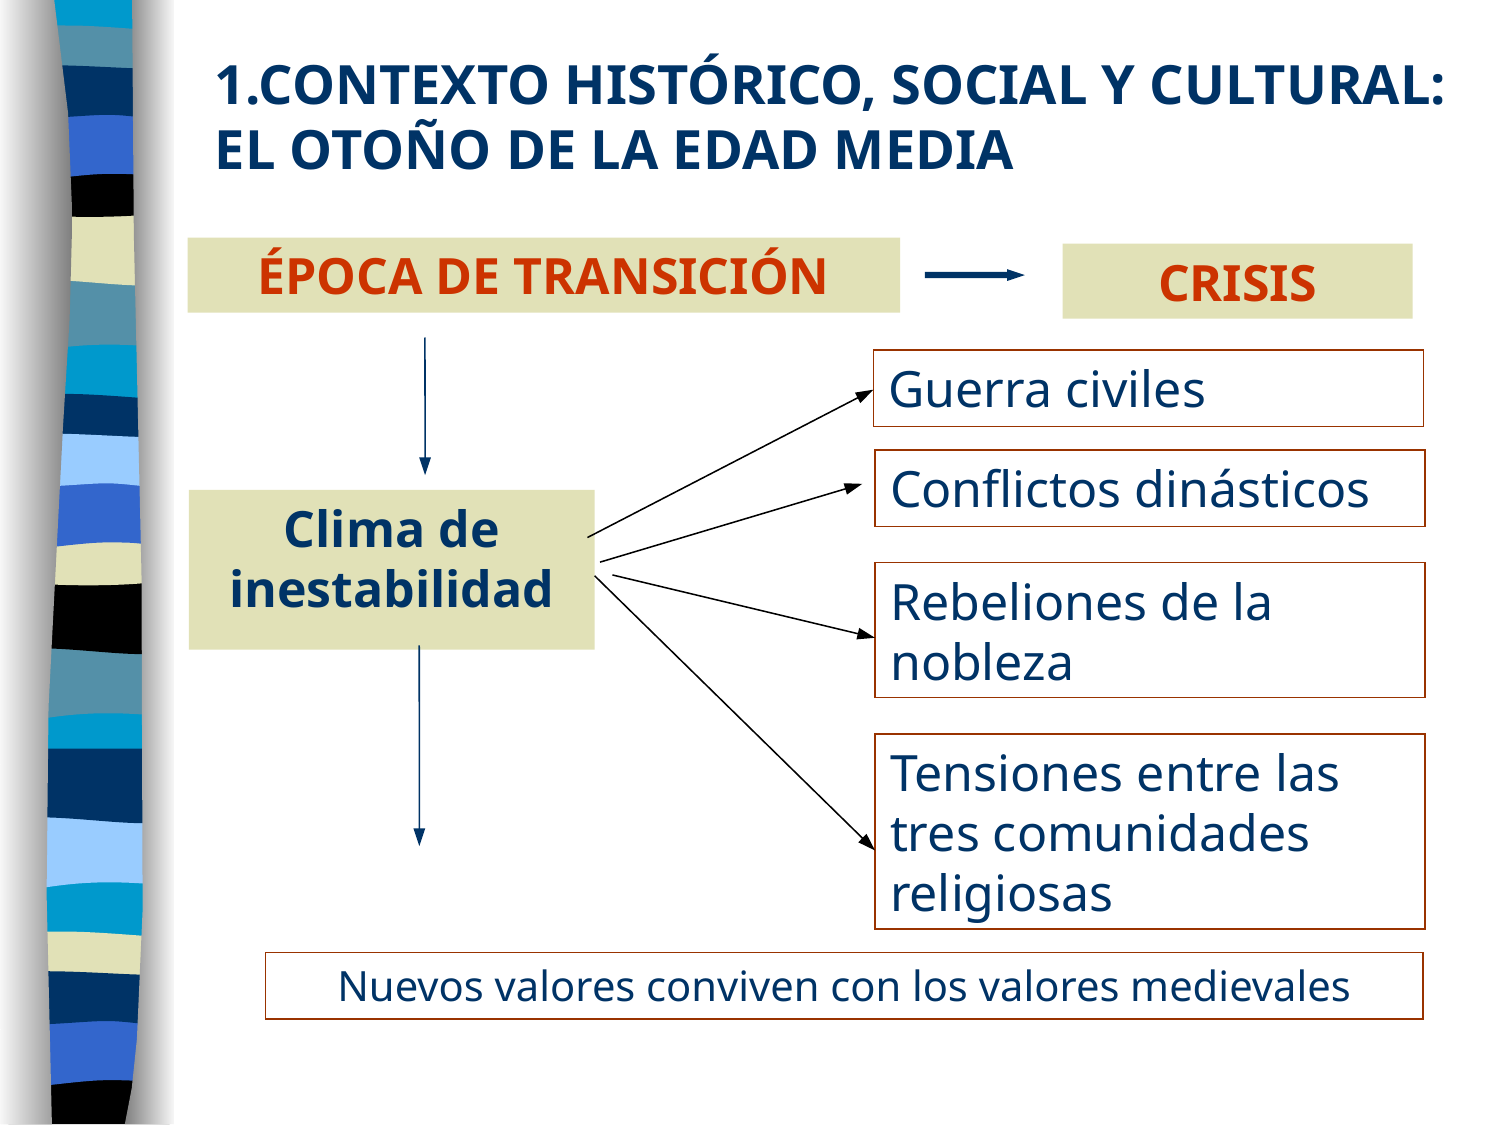

1.CONTEXTO HISTÓRICO, SOCIAL Y CULTURAL: EL OTOÑO DE LA EDAD MEDIA
ÉPOCA DE TRANSICIÓN
CRISIS
Guerra civiles
Conflictos dinásticos
Clima de inestabilidad
Rebeliones de la nobleza
Tensiones entre las tres comunidades religiosas
Nuevos valores conviven con los valores medievales